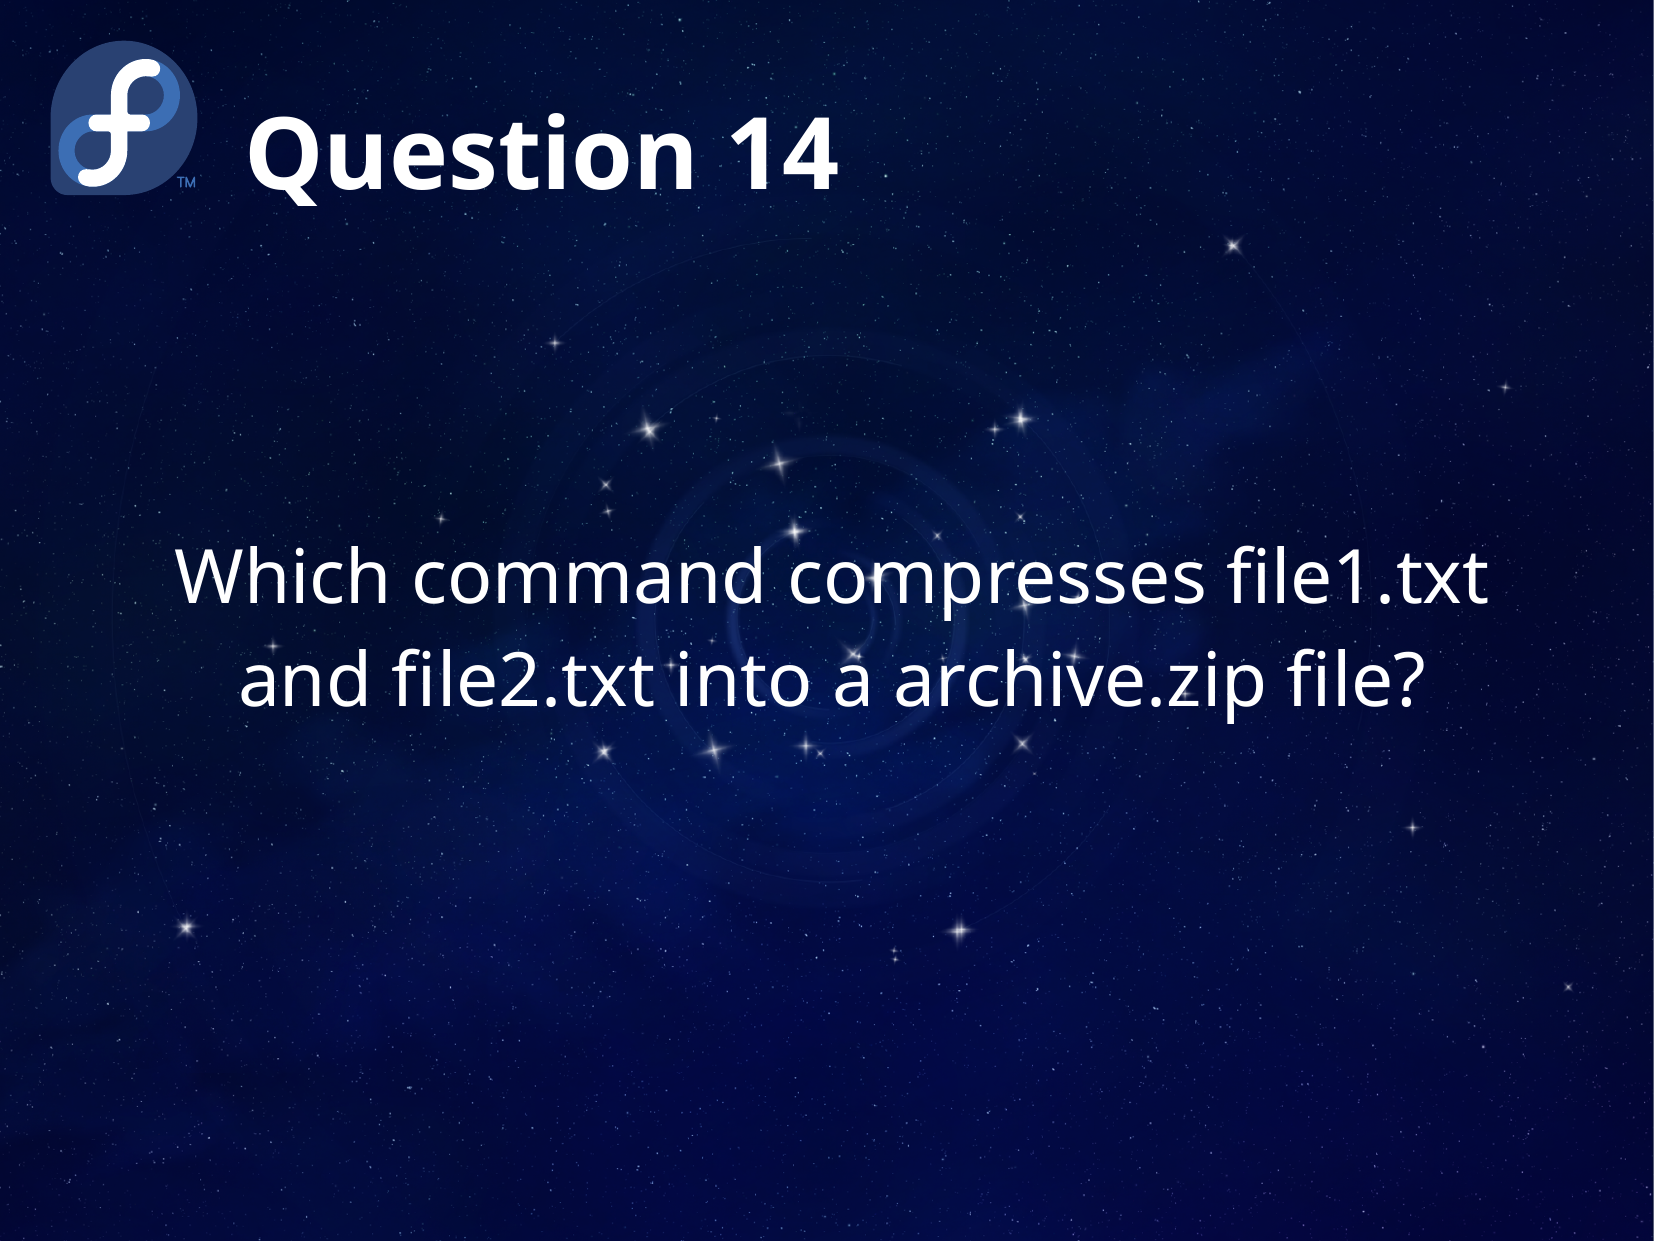

Question 14
Which command compresses file1.txt and file2.txt into a archive.zip file?